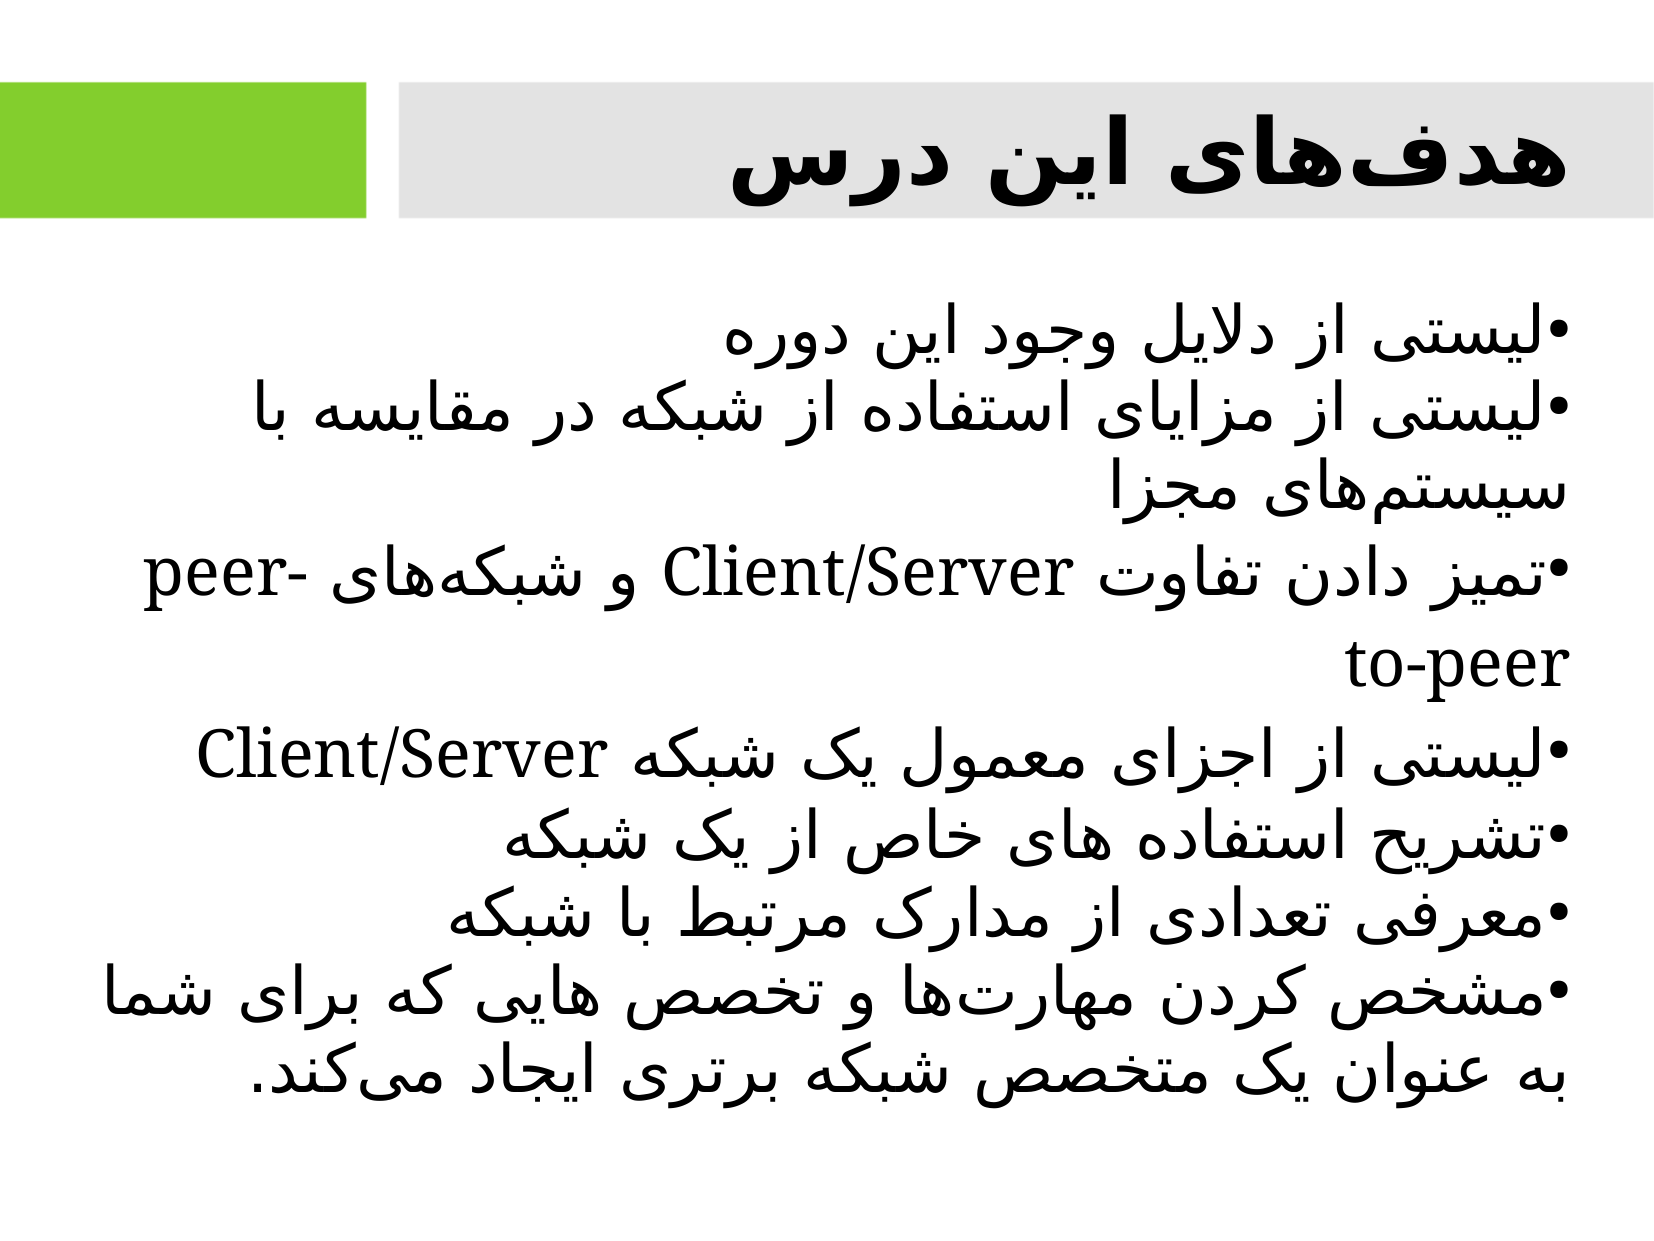

# هدف‌های این درس
لیستی از دلایل وجود این دوره
لیستی از مزایای استفاده از شبکه در مقایسه با سیستم‌های مجزا
تمیز دادن تفاوت Client/Server و شبکه‌های peer-to-peer
لیستی از اجزای معمول یک شبکه Client/Server
تشریح استفاده های خاص از یک شبکه
معرفی تعدادی از مدارک مرتبط با شبکه
مشخص کردن مهارت‌‌ها و تخصص هایی که برای شما به عنوان یک متخصص شبکه برتری ایجاد می‌کند.